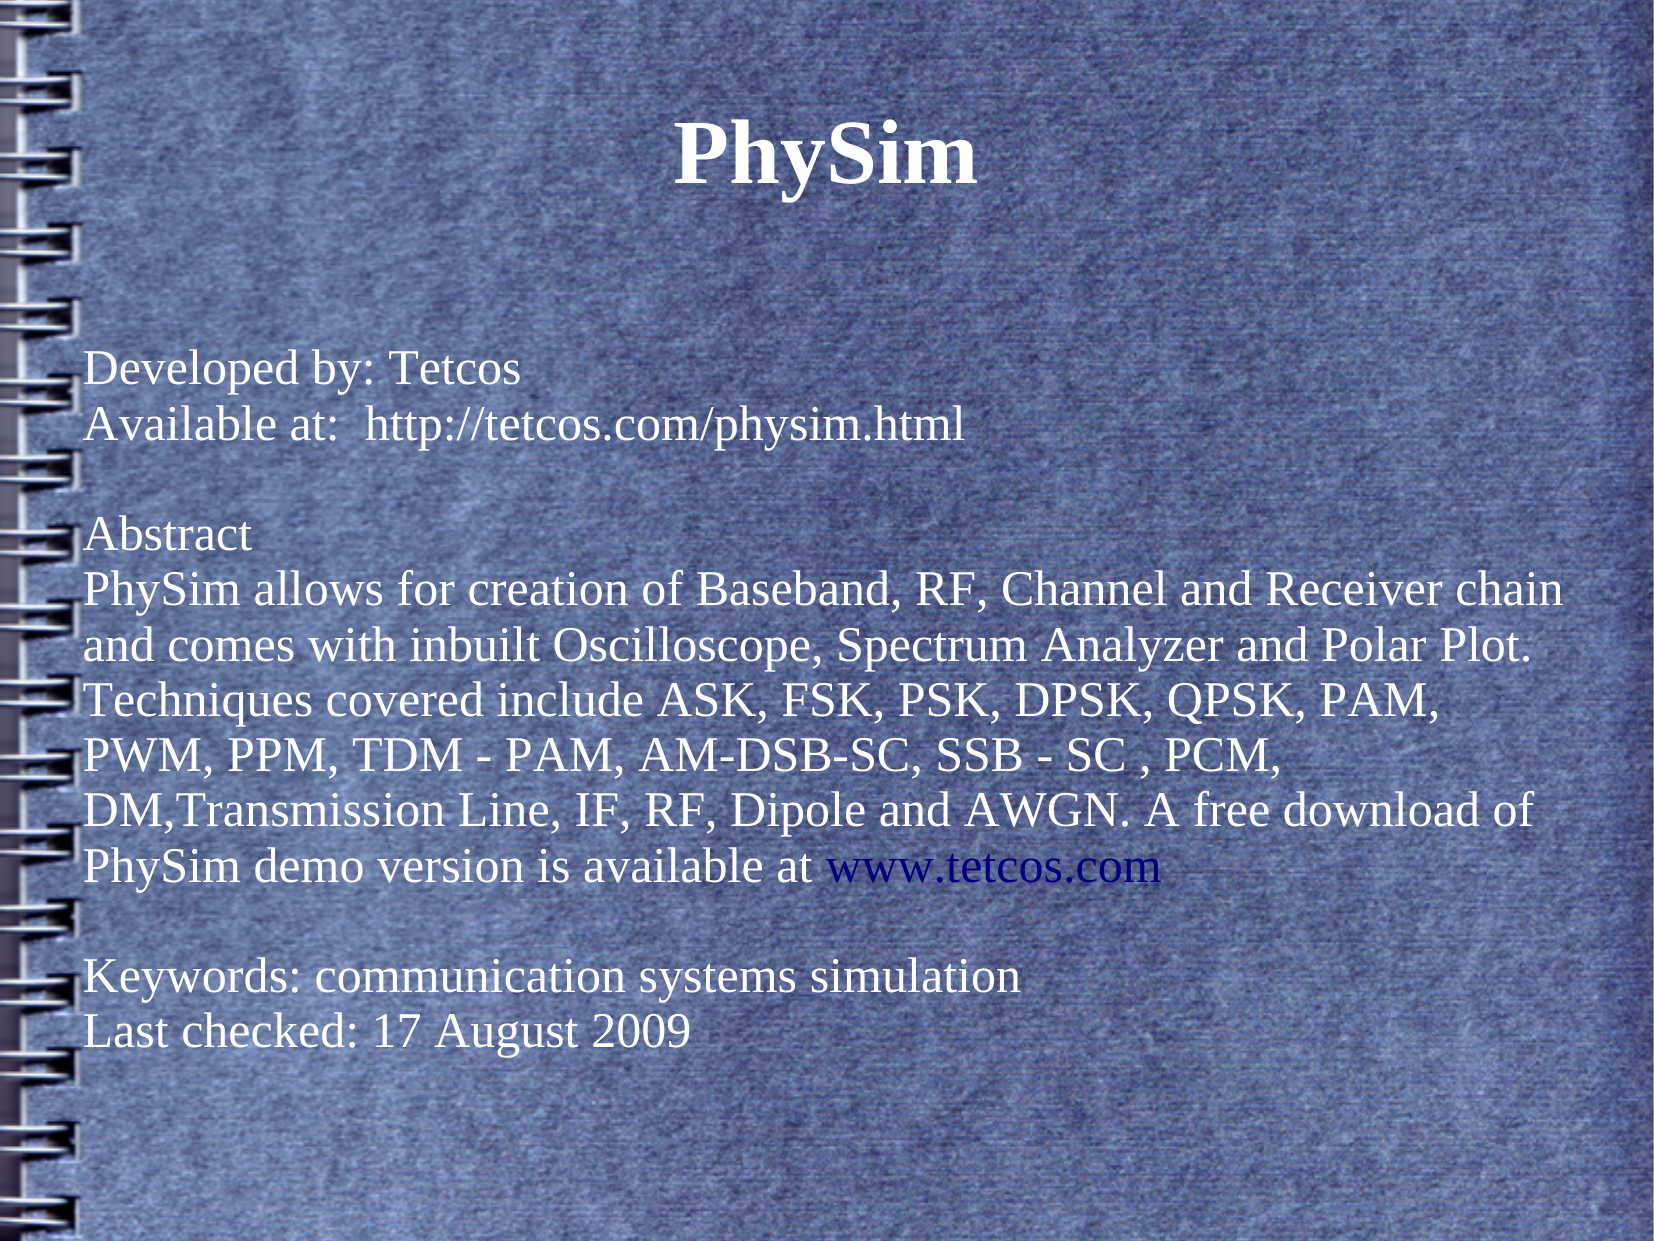

# PhySim
Developed by: Tetcos
Available at: http://tetcos.com/physim.html
Abstract
PhySim allows for creation of Baseband, RF, Channel and Receiver chain and comes with inbuilt Oscilloscope, Spectrum Analyzer and Polar Plot. Techniques covered include ASK, FSK, PSK, DPSK, QPSK, PAM, PWM, PPM, TDM - PAM, AM-DSB-SC, SSB - SC , PCM, DM,Transmission Line, IF, RF, Dipole and AWGN. A free download of PhySim demo version is available at www.tetcos.com
Keywords: communication systems simulation
Last checked: 17 August 2009